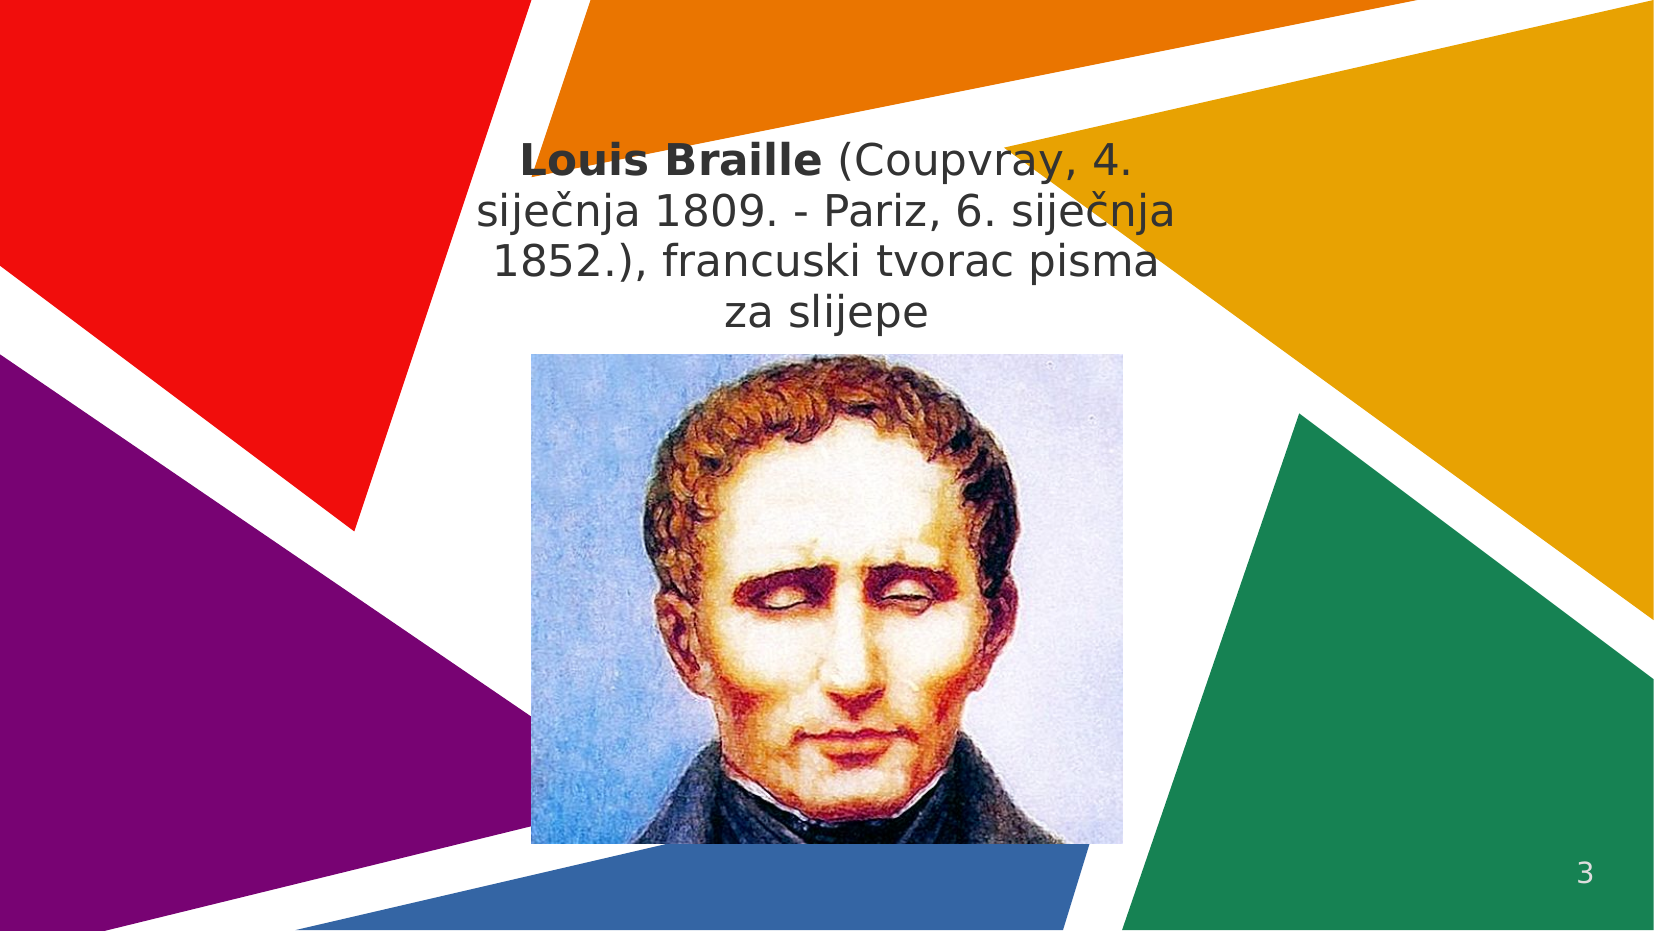

# Louis Braille (Coupvray, 4. siječnja 1809. - Pariz, 6. siječnja 1852.), francuski tvorac pisma za slijepe
3